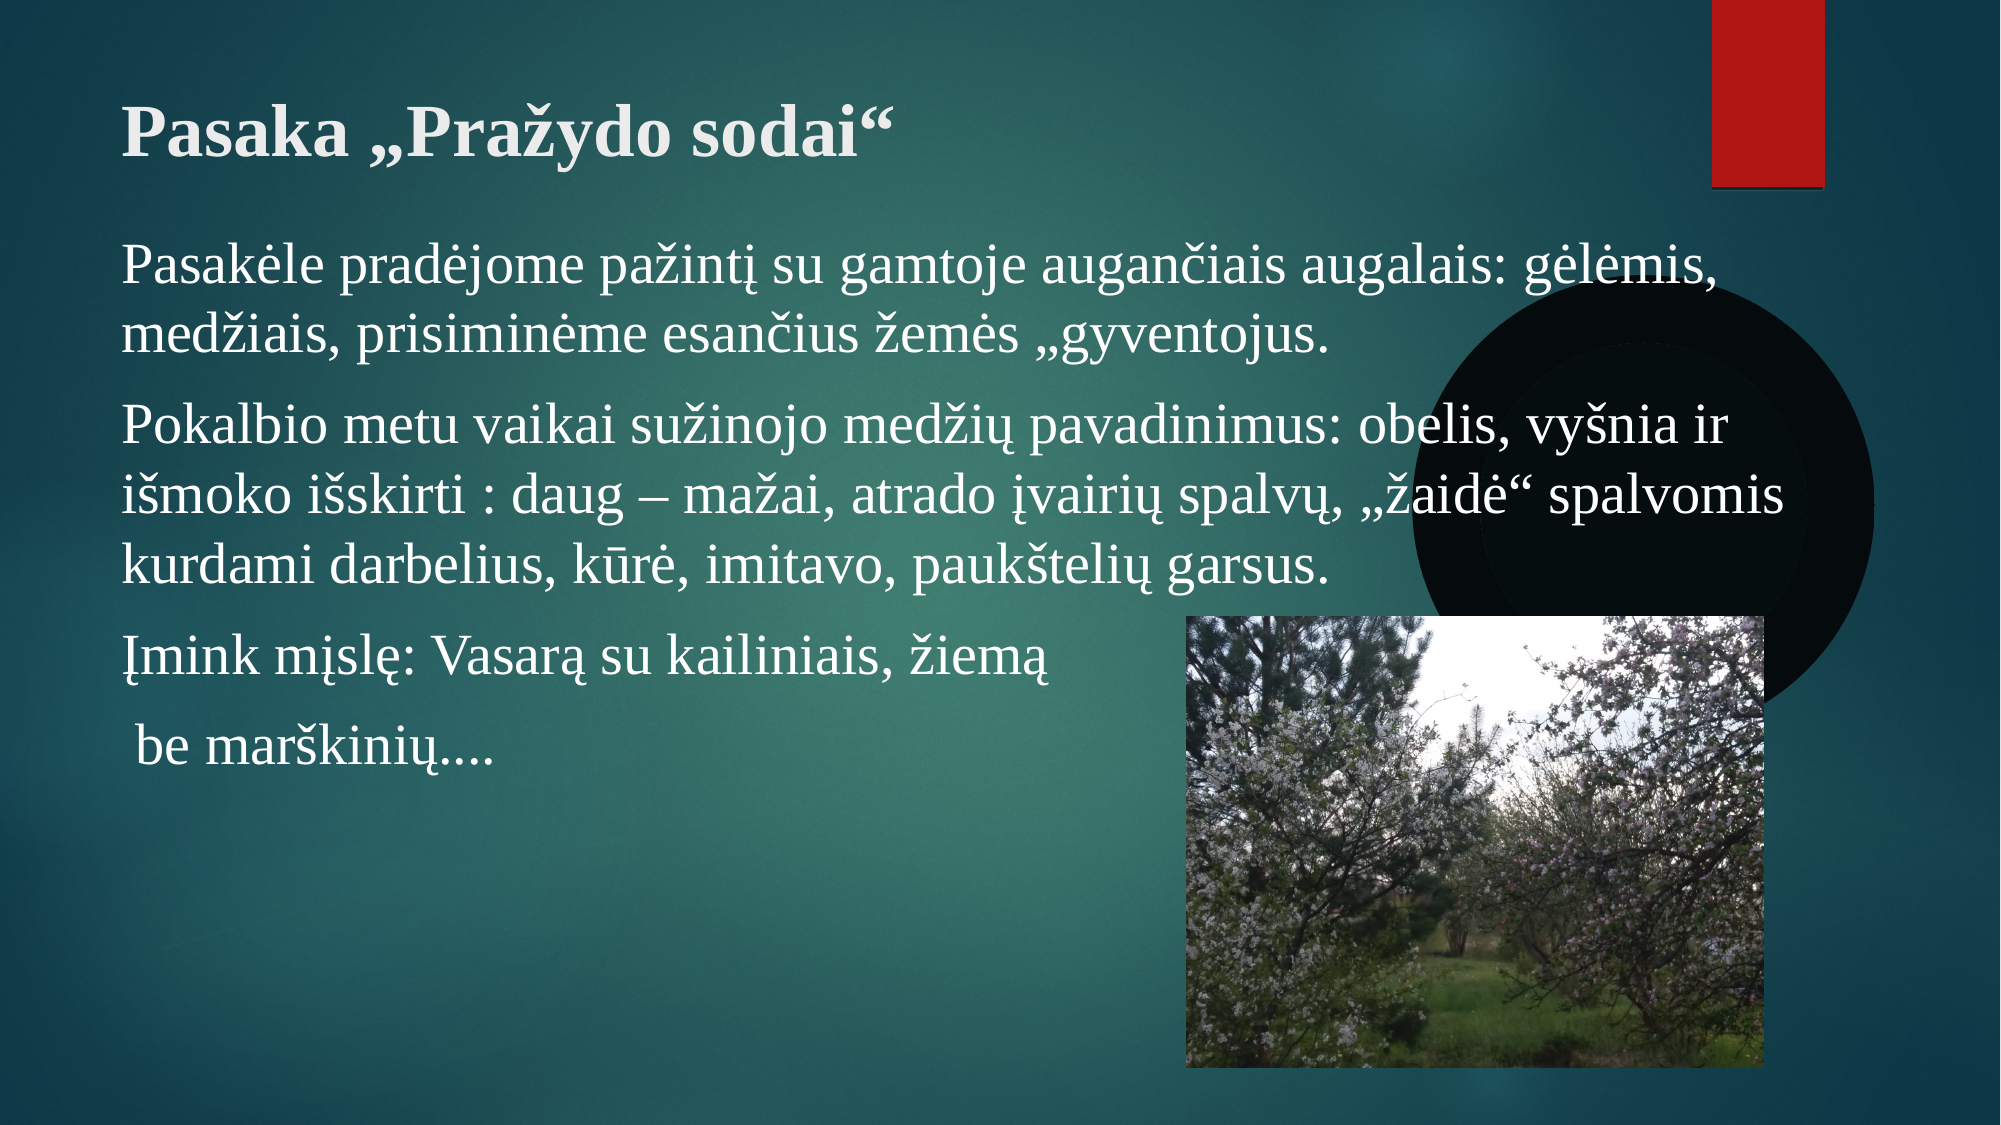

# Pasaka „Pražydo sodai“
Pasakėle pradėjome pažintį su gamtoje augančiais augalais: gėlėmis, medžiais, prisiminėme esančius žemės „gyventojus.
Pokalbio metu vaikai sužinojo medžių pavadinimus: obelis, vyšnia ir išmoko išskirti : daug – mažai, atrado įvairių spalvų, „žaidė“ spalvomis kurdami darbelius, kūrė, imitavo, paukštelių garsus.
Įmink mįslę: Vasarą su kailiniais, žiemą
 be marškinių....